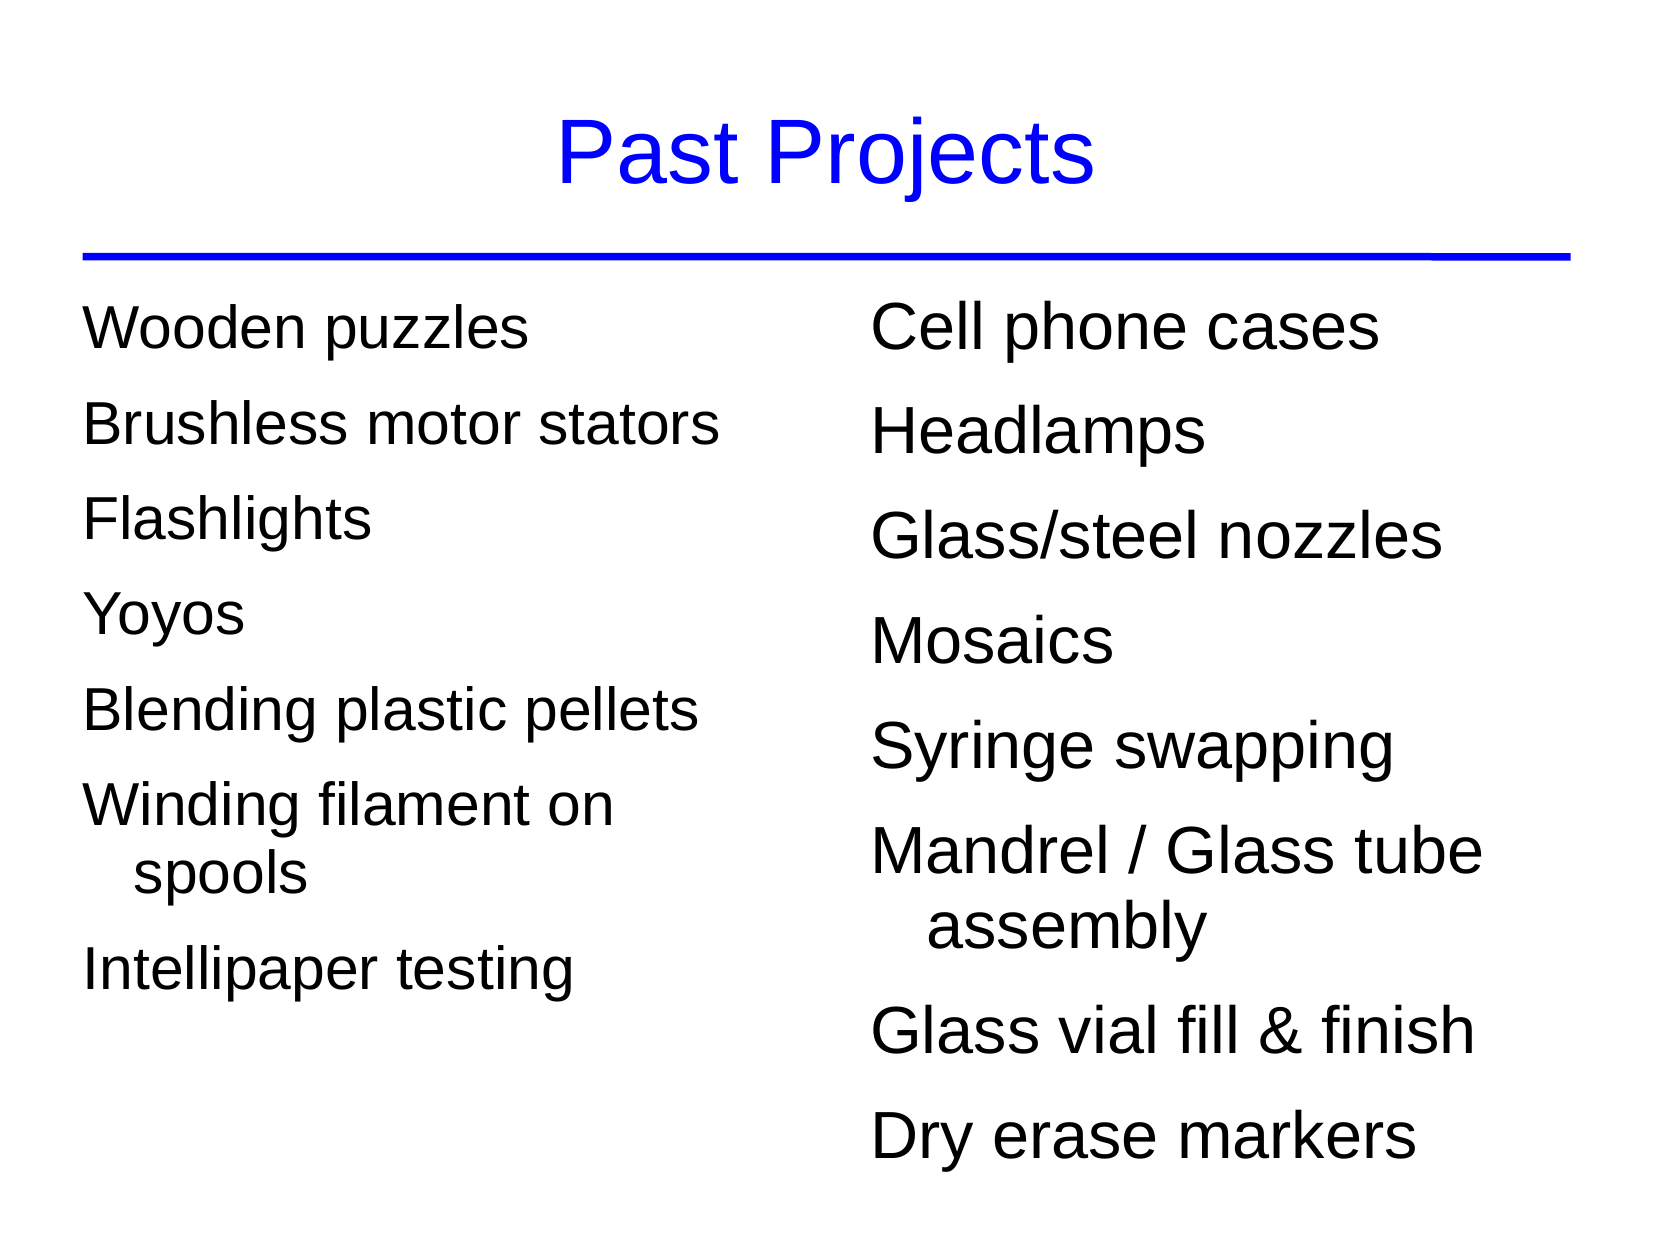

# Past Projects
Cell phone cases
Headlamps
Glass/steel nozzles
Mosaics
Syringe swapping
Mandrel / Glass tube assembly
Glass vial fill & finish
Dry erase markers
Wooden puzzles
Brushless motor stators
Flashlights
Yoyos
Blending plastic pellets
Winding filament on spools
Intellipaper testing